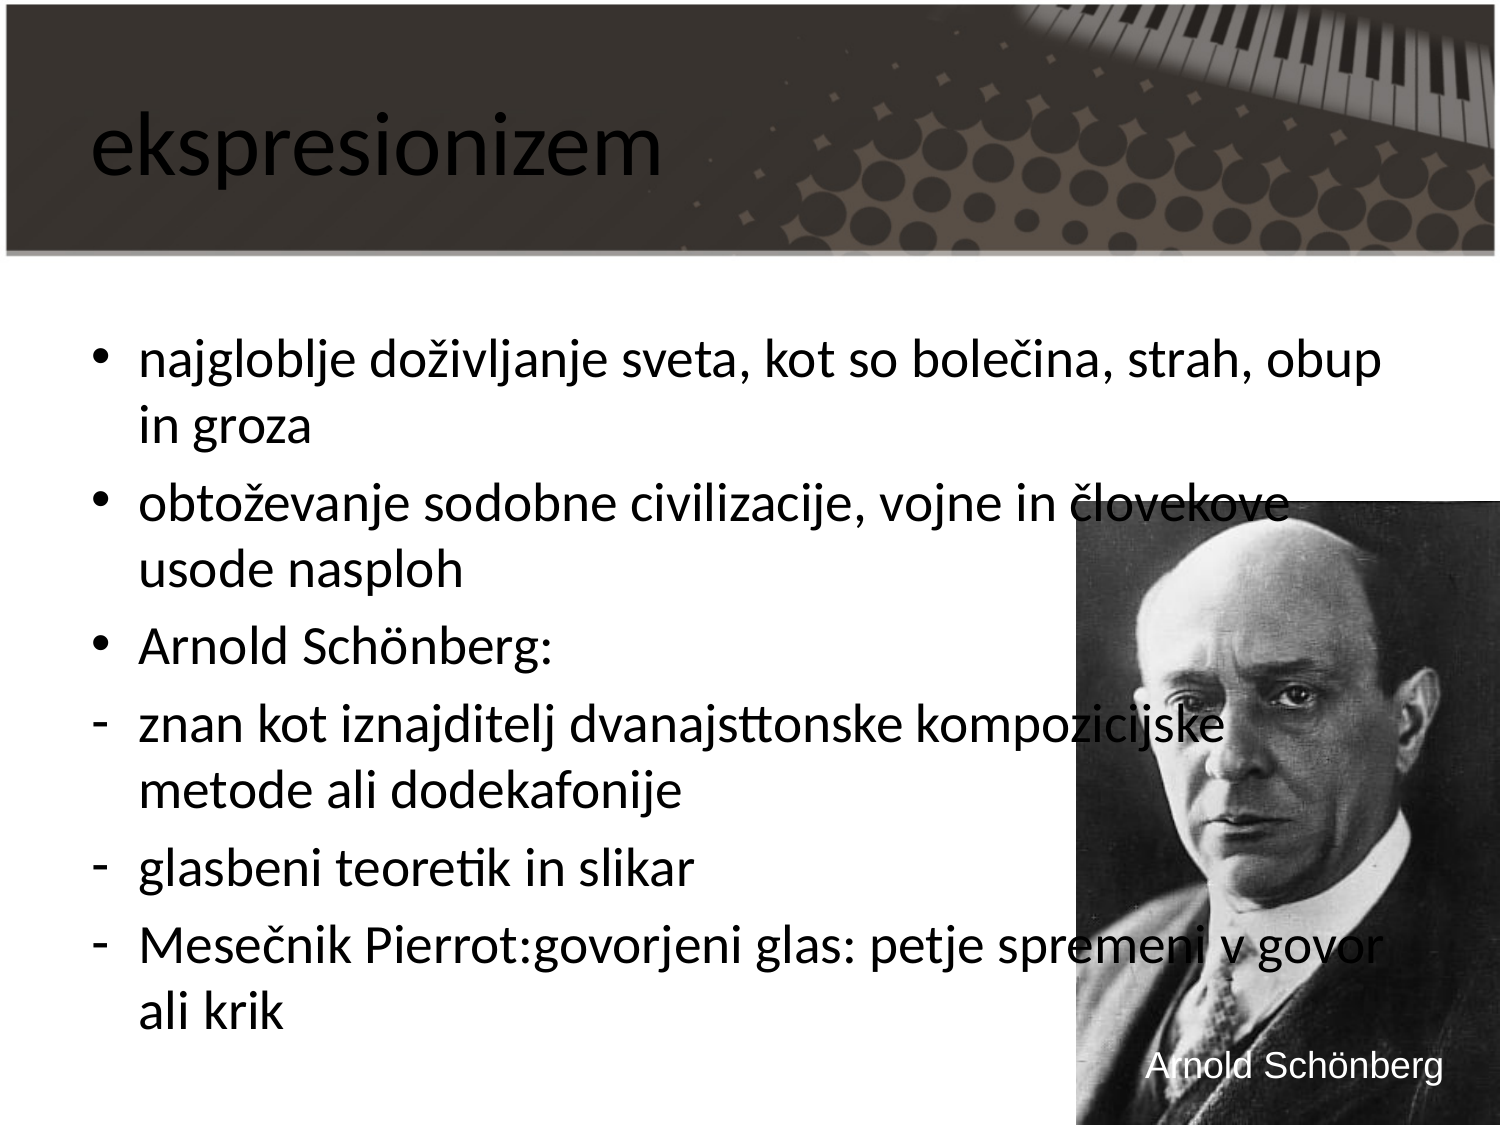

# ekspresionizem
najgloblje doživljanje sveta, kot so bolečina, strah, obup in groza
obtoževanje sodobne civilizacije, vojne in človekove usode nasploh
Arnold Schönberg:
znan kot iznajditelj dvanajsttonske kompozicijske metode ali dodekafonije
glasbeni teoretik in slikar
Mesečnik Pierrot:govorjeni glas: petje spremeni v govor ali krik
Arnold Schönberg